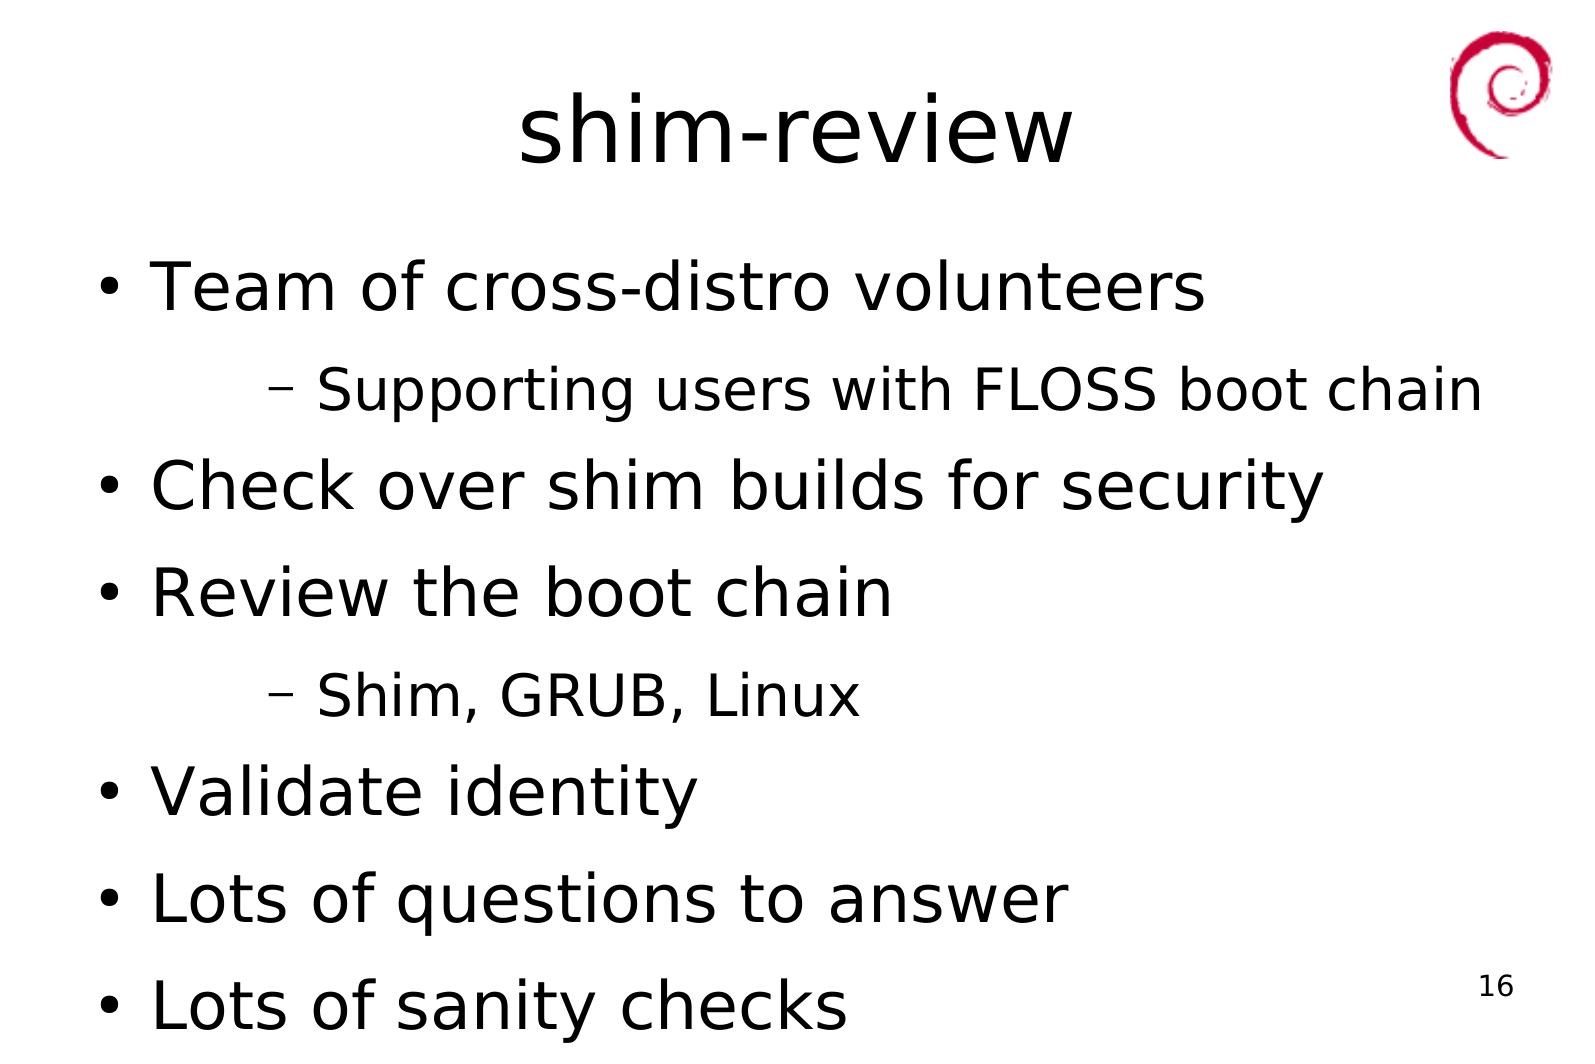

# shim-review
Team of cross-distro volunteers
Supporting users with FLOSS boot chain
Check over shim builds for security
Review the boot chain
Shim, GRUB, Linux
Validate identity
Lots of questions to answer
Lots of sanity checks
16